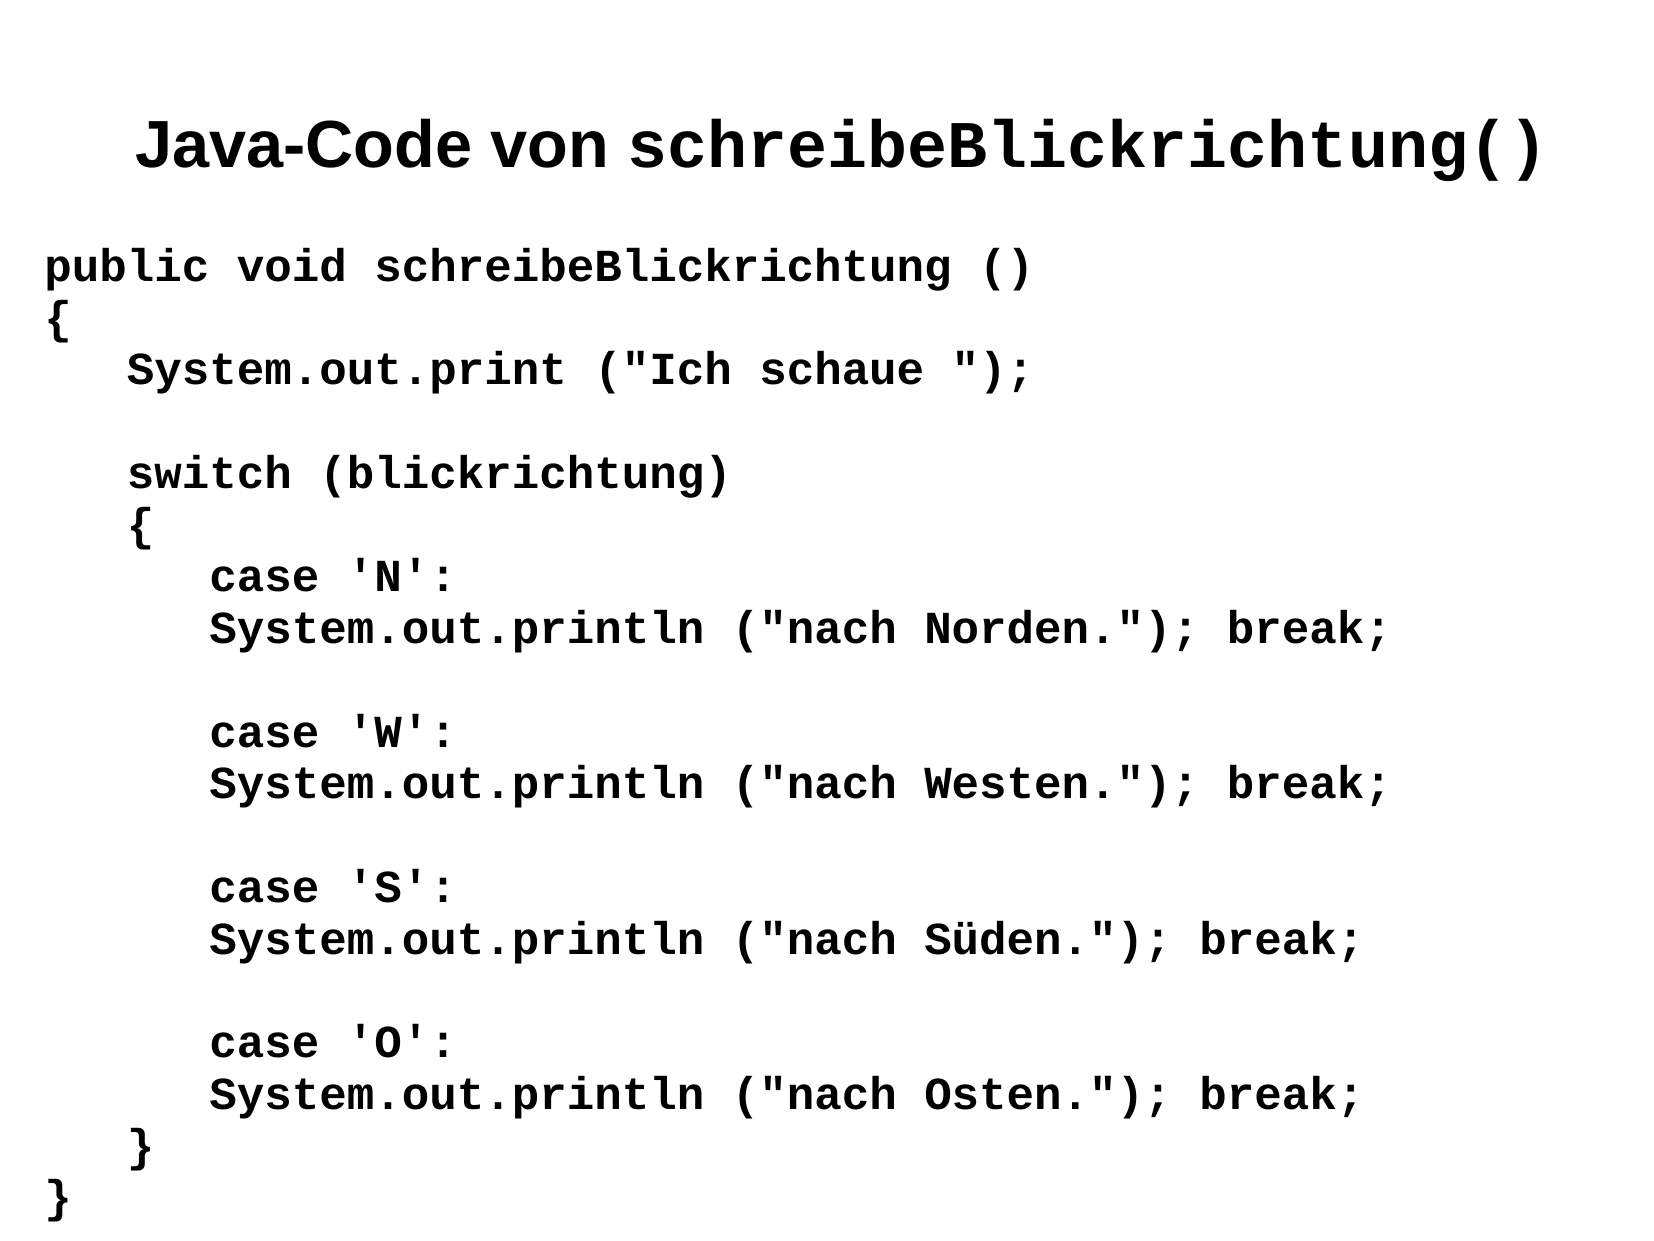

Java-Code von schreibeBlickrichtung()
public void schreibeBlickrichtung ()
{
 System.out.print ("Ich schaue ");
 switch (blickrichtung)
 {
 case 'N':
 System.out.println ("nach Norden."); break;
 case 'W':
 System.out.println ("nach Westen."); break;
 case 'S':
 System.out.println ("nach Süden."); break;
 case 'O':
 System.out.println ("nach Osten."); break;
 }
}